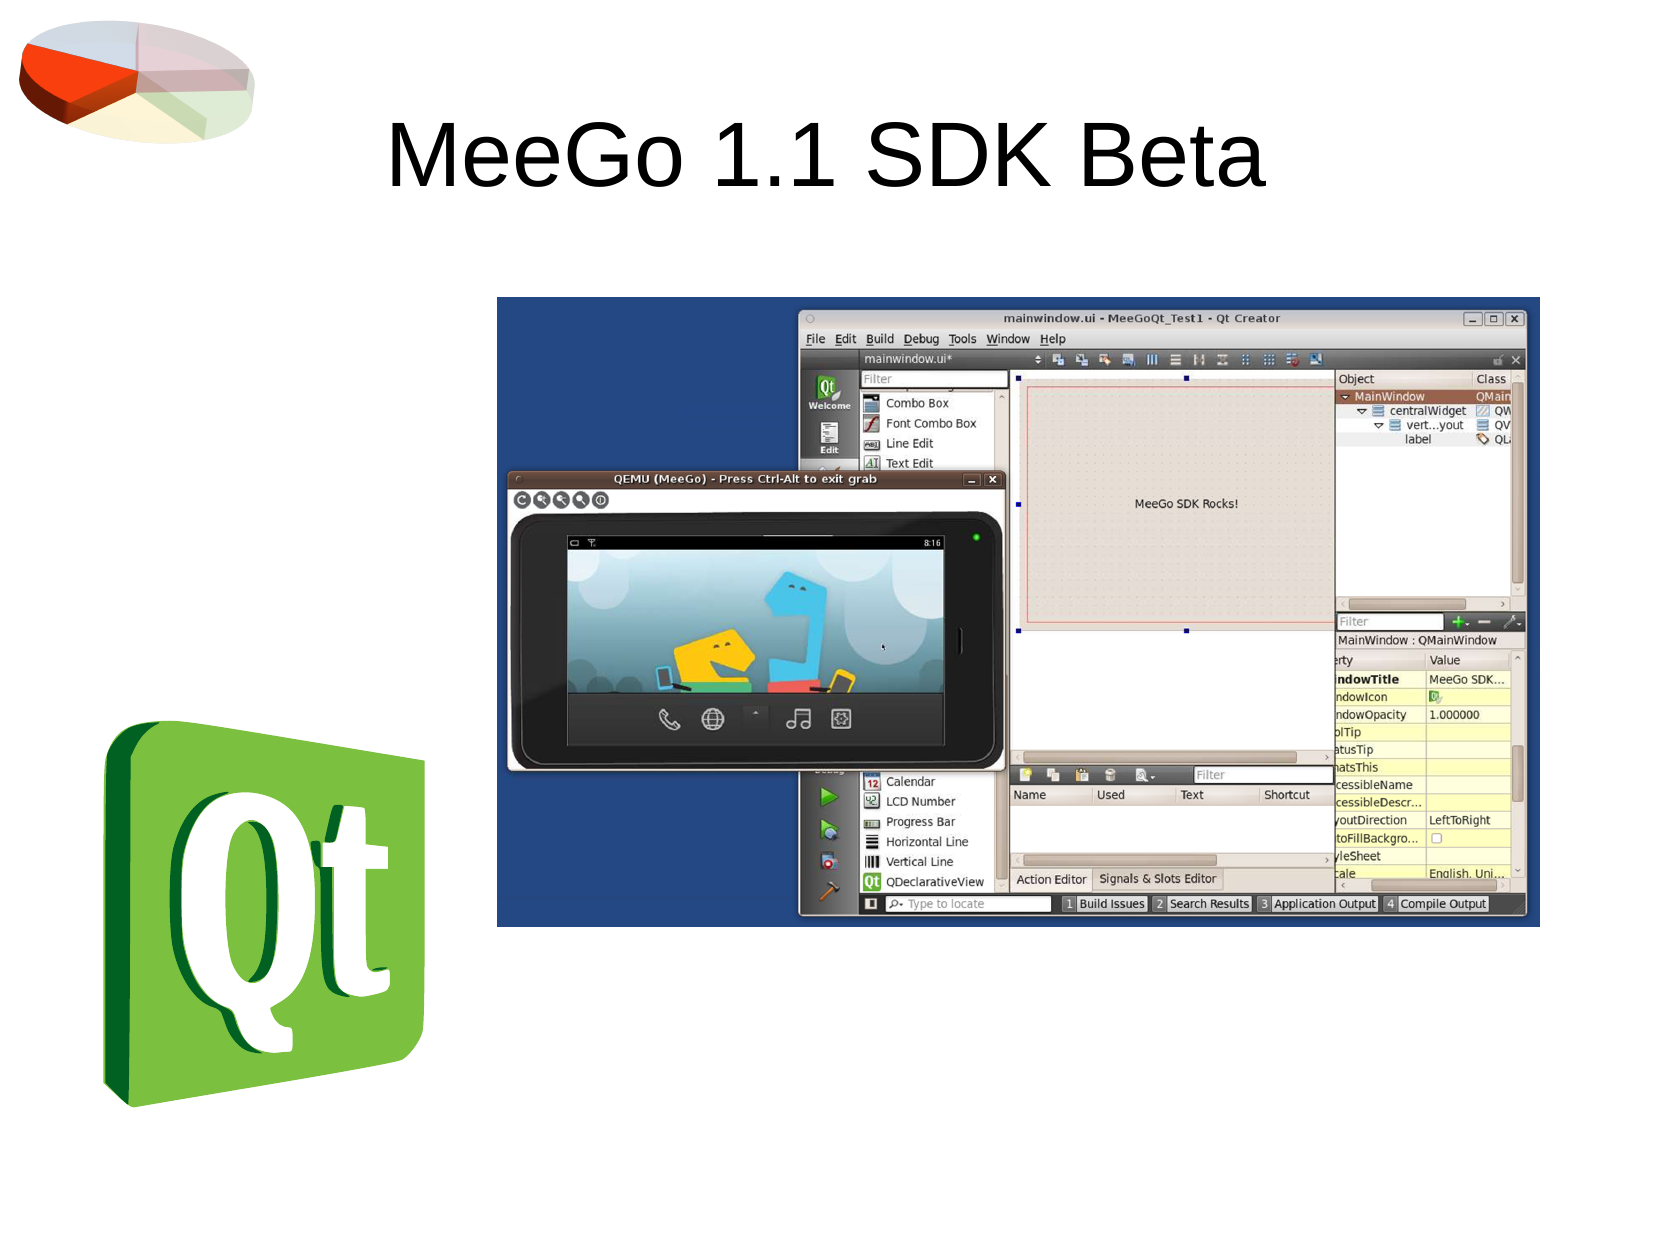

[unsupported chart]
# MeeGo 1.1 SDK Beta